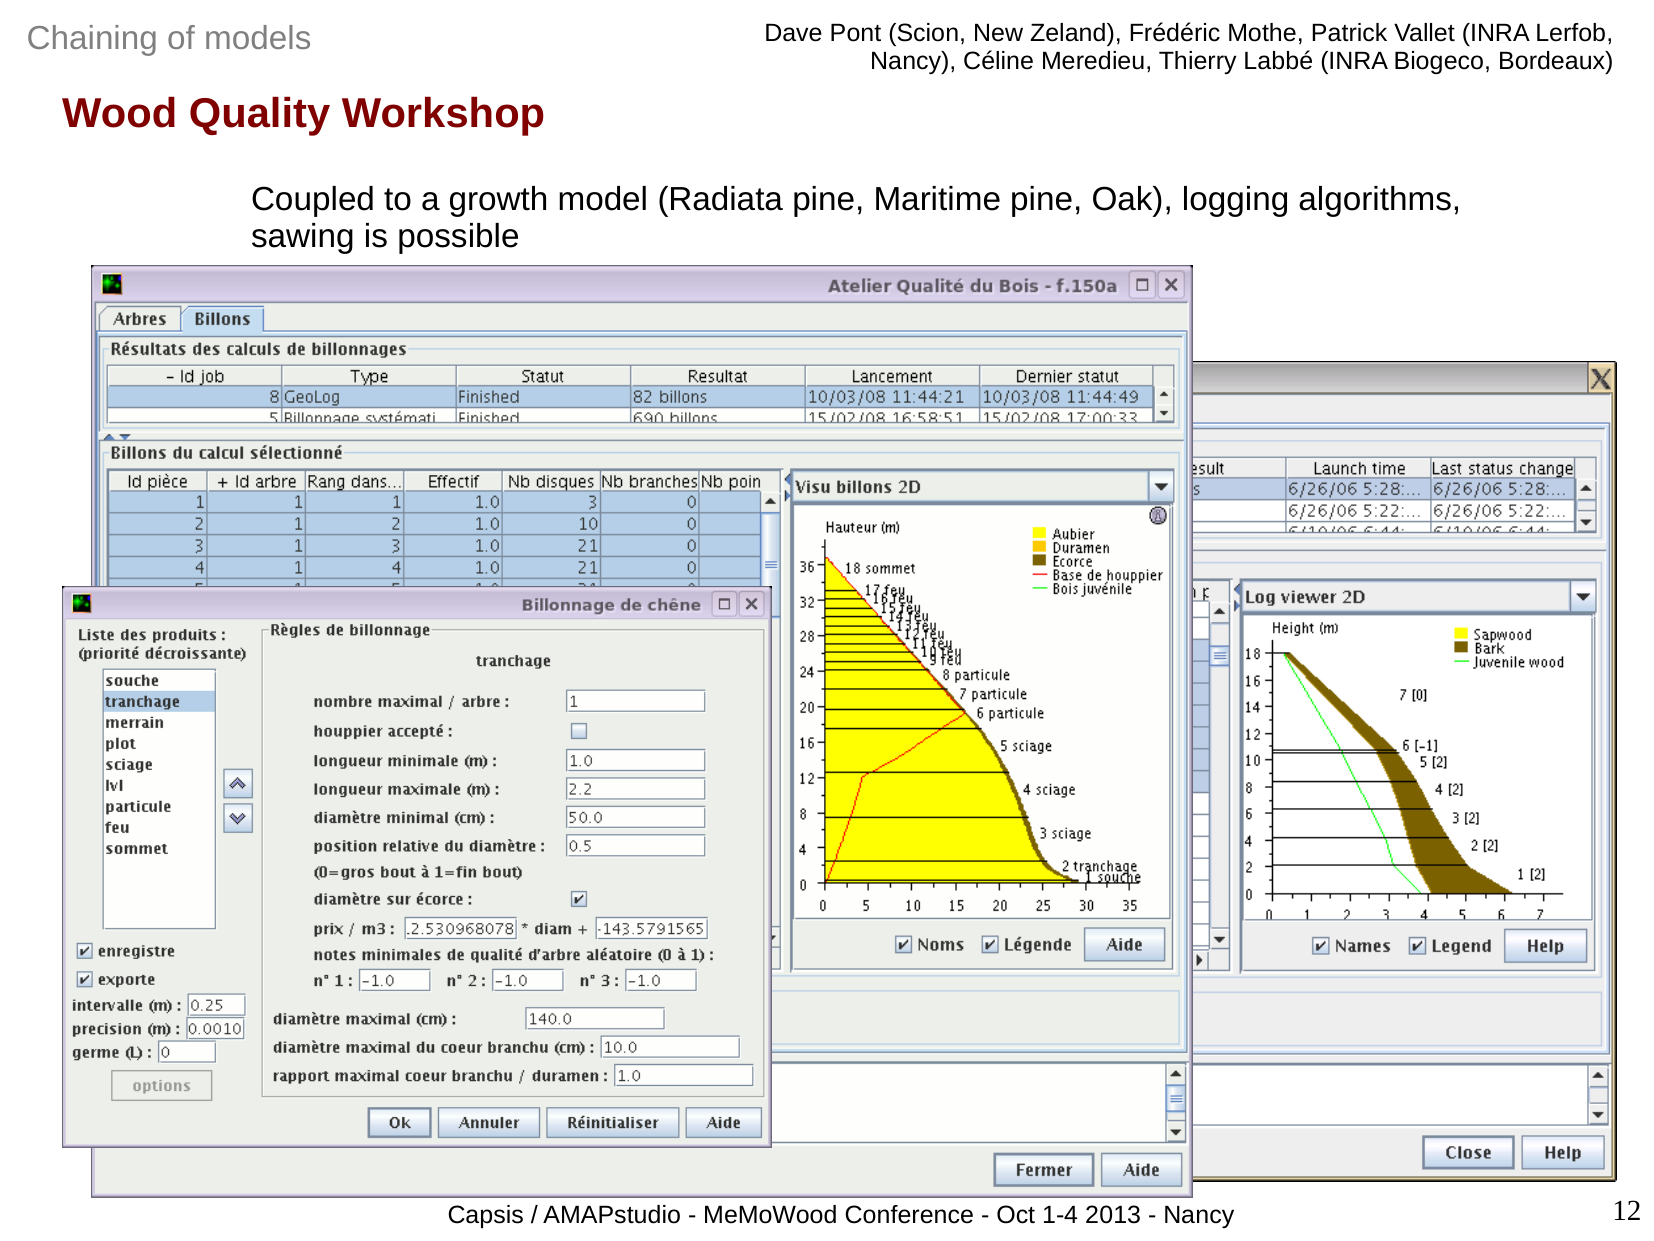

Chaining of models
Dave Pont (Scion, New Zeland), Frédéric Mothe, Patrick Vallet (INRA Lerfob, Nancy), Céline Meredieu, Thierry Labbé (INRA Biogeco, Bordeaux)
Wood Quality Workshop
Coupled to a growth model (Radiata pine, Maritime pine, Oak), logging algorithms, sawing is possible
Capsis / AMAPstudio - MeMoWood Conference - Oct 1-4 2013 - Nancy